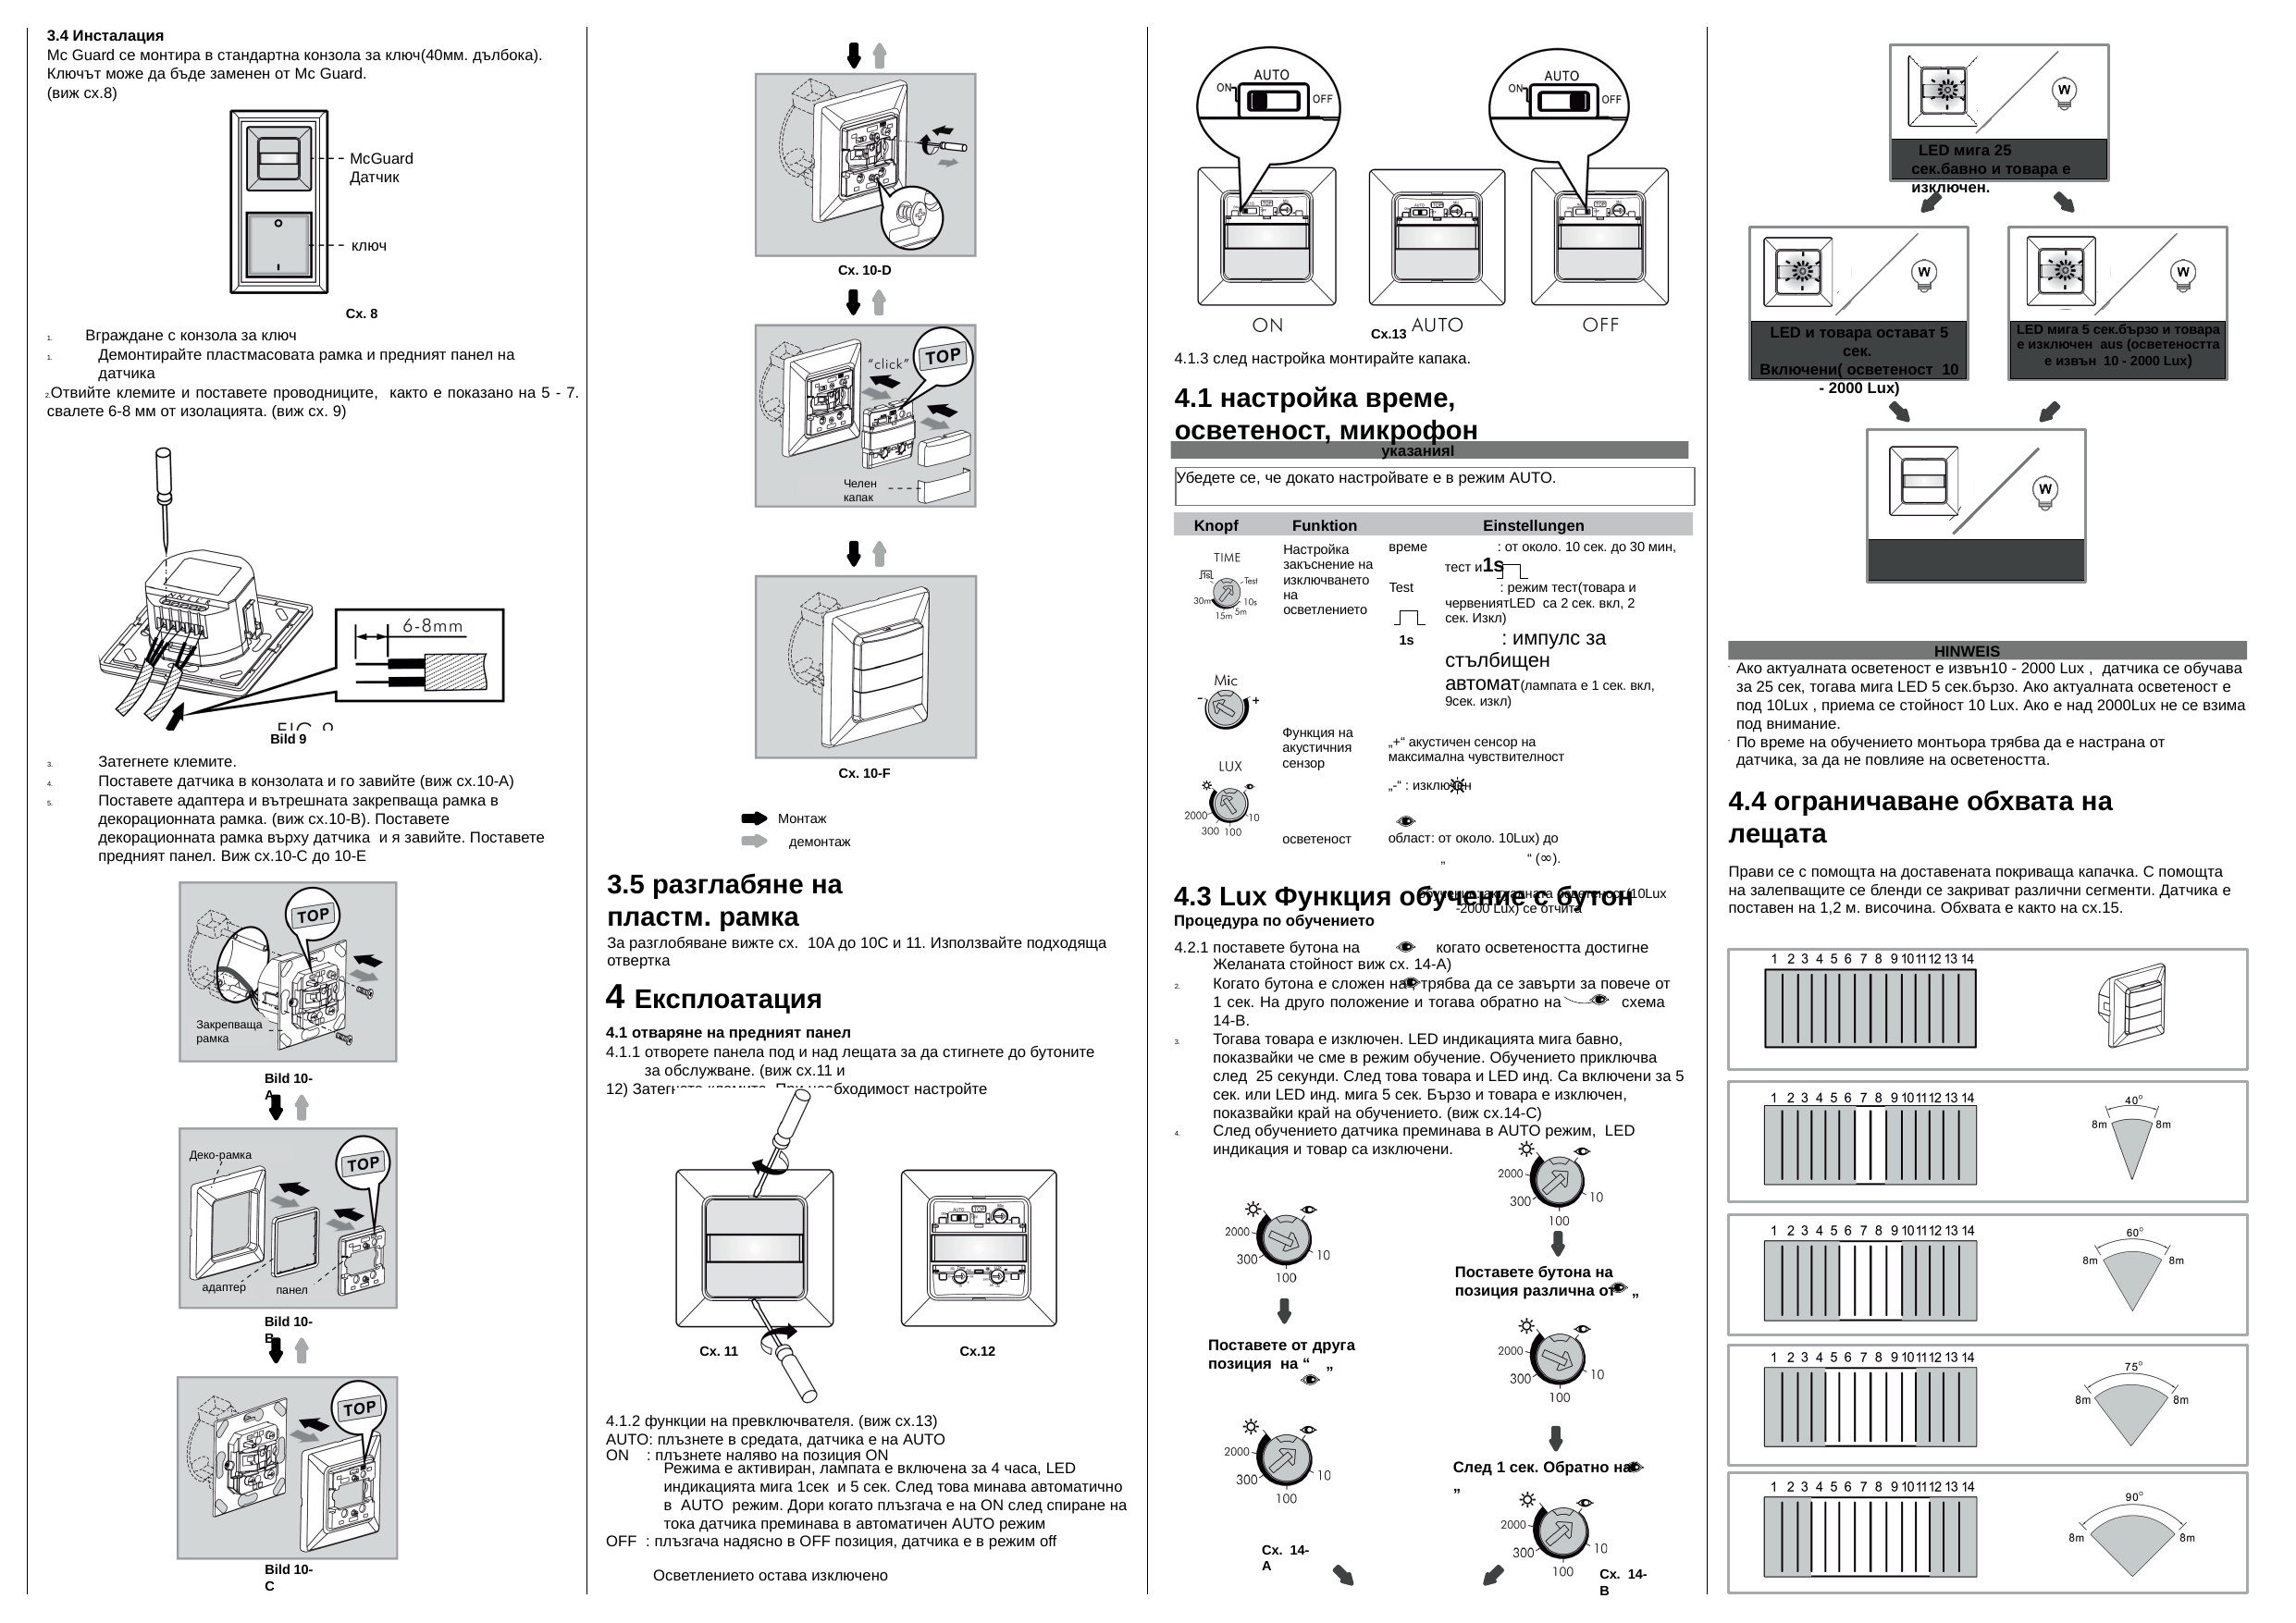

3.4 Инсталация
Mc Guard се монтира в стандартна конзола за ключ(40мм. дълбока). Ключът може да бъде заменен от Mc Guard.
(виж сх.8)
LED мига 25 сек.бавно и товара е изключен.
McGuard Датчик
ключ
Сх. 10-D
Сх. 8
LED мига 5 сек.бързо и товара е изключен aus (осветеността е извън 10 - 2000 Lux)
LED и товара остават 5 сек. Включени( осветеност 10 - 2000 Lux)
Сх.13
4.1.3 след настройка монтирайте капака.
4.1 настройка време, осветеност, микрофон
Вграждане с конзола за ключ
Демонтирайте пластмасовата рамка и предният панел на датчика
Отвийте клемите и поставете проводниците, както е показано на 5 - 7. свалете 6-8 мм от изолацията. (виж сх. 9)
указанияI
Убедете се, че докато настройвате е в режим AUTO.
Челен капак
| Knopf | Funktion | Einstellungen |
| --- | --- | --- |
| | Настройка закъснение на изключванетона осветлението | време : от около. 10 сек. до 30 мин, тест и1s Test : режим тест(товара и червениятLED са 2 сек. вкл, 2 сек. Изкл) 1s : импулс за стълбищен автомат(лампата е 1 сек. вкл, 9сек. изкл) |
| | Функция на акустичния сензор | „+“ акустичен сенсор на максимална чувствителност „-“ : изключен |
| | осветеност | област: от около. 10Lux) до „ “ (∞). обучение: актуалната осветеност(10Lux -2000 Lux) се отчита |
HINWEIS
Ако актуалната осветеност е извън10 - 2000 Lux , датчика се обучава за 25 сек, тогава мига LED 5 сек.бързо. Ако актуалната осветеност е под 10Lux , приема се стойност 10 Lux. Ако е над 2000Lux не се взима под внимание.
По време на обучението монтьора трябва да е настрана от датчика, за да не повлияе на осветеността.
4.4 ограничаване обхвата на лещата
Прави се с помощта на доставената покриваща капачка. С помощта на залепващите се бленди се закриват различни сегменти. Датчика е поставен на 1,2 м. височина. Обхвата е както на сх.15.
Bild 9
Затегнете клемите.
Поставете датчика в конзолата и го завийте (виж сх.10-A)
Поставете адаптера и вътрешната закрепваща рамка в декорационната рамка. (виж сх.10-B). Поставете декорационната рамка върху датчика и я завийте. Поставете предният панел. Виж сх.10-C до 10-E
Сх. 10-F
Монтаж
 демонтаж
3.5 разглабяне на пластм. рамка
За разглобяване вижте сх. 10A до 10C и 11. Използвайте подходяща отвертка
4 Експлоатация
4.1 отваряне на предният панел
4.1.1 отворете панела под и над лещата за да стигнете до бутоните за обслужване. (виж сх.11 и
12) Затегнете клемите. При необходимост настройте
4.3 Lux Функция обучение с бутон
Процедура по обучението
4.2.1 поставете бутона на	когато осветеността достигне
Желаната стойност виж сх. 14-A)
Когато бутона е сложен на , трябва да се завърти за повече от 1 сек. На друго положение и тогава обратно на схема 14-B.
Тогава товара е изключен. LED индикацията мига бавно, показвайки че сме в режим обучение. Обучението приключва след 25 секунди. След това товара и LED инд. Са включени за 5 сек. или LED инд. мига 5 сек. Бързо и товара е изключен, показвайки край на обучението. (виж сх.14-C)
След обучението датчика преминава в AUTO режим, LED индикация и товар са изключени.
Закрепваща рамка
Bild 10-A
Деко-рамка
Поставете бутона на позиция различна от“	„
адаптер
панел
Bild 10-B
Поставете от друга позиция на “	„
Сх. 11
Сх.12
4.1.2 функции на превключвателя. (виж сх.13)
AUTO: плъзнете в средата, датчика е на AUTO
ON : плъзнете наляво на позиция ON
След 1 сек. Обратно на“	„
Режима е активиран, лампата е включена за 4 часа, LED индикацията мига 1сек и 5 сек. След това минава автоматично в AUTO режим. Дори когато плъзгача е на ON след спиране на тока датчика преминава в автоматичен AUTO режим
OFF : плъзгача надясно в OFF позиция, датчика е в режим off
Сх. 14-A
Bild 10-C
Сх. 14-B
Осветлението остава изключено